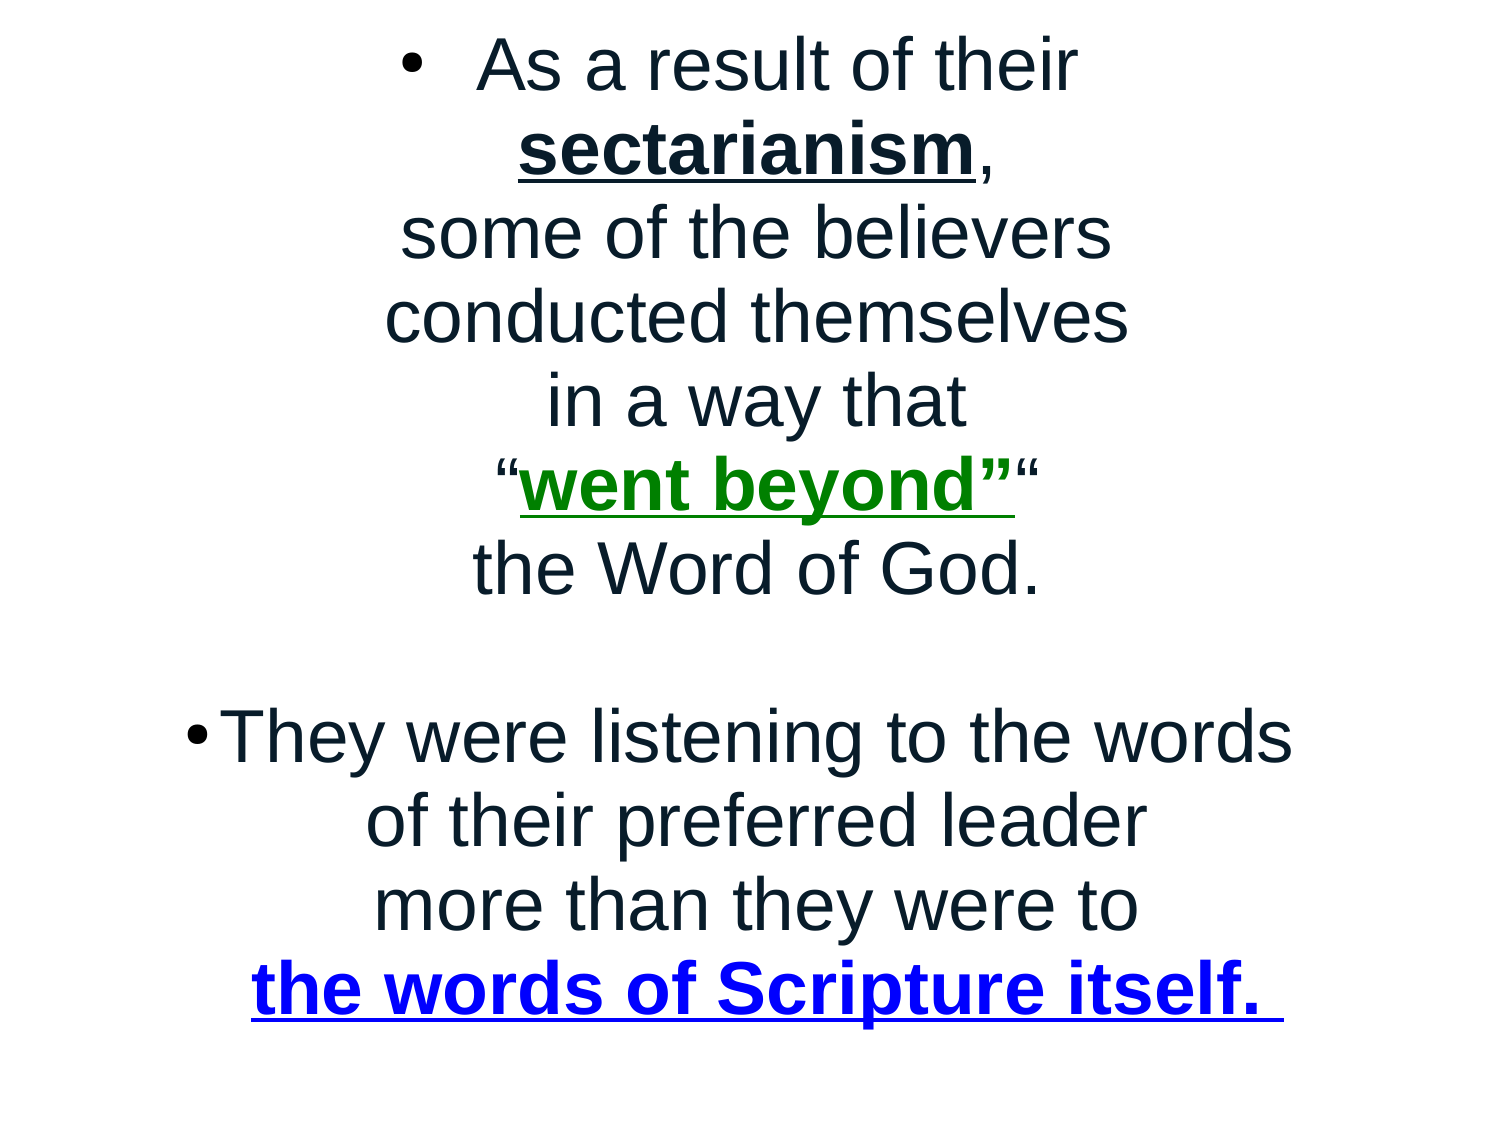

As a result of their
sectarianism,
some of the believers
conducted themselves
in a way that
“went beyond”“
the Word of God.
They were listening to the words
of their preferred leader
more than they were to
the words of Scripture itself.